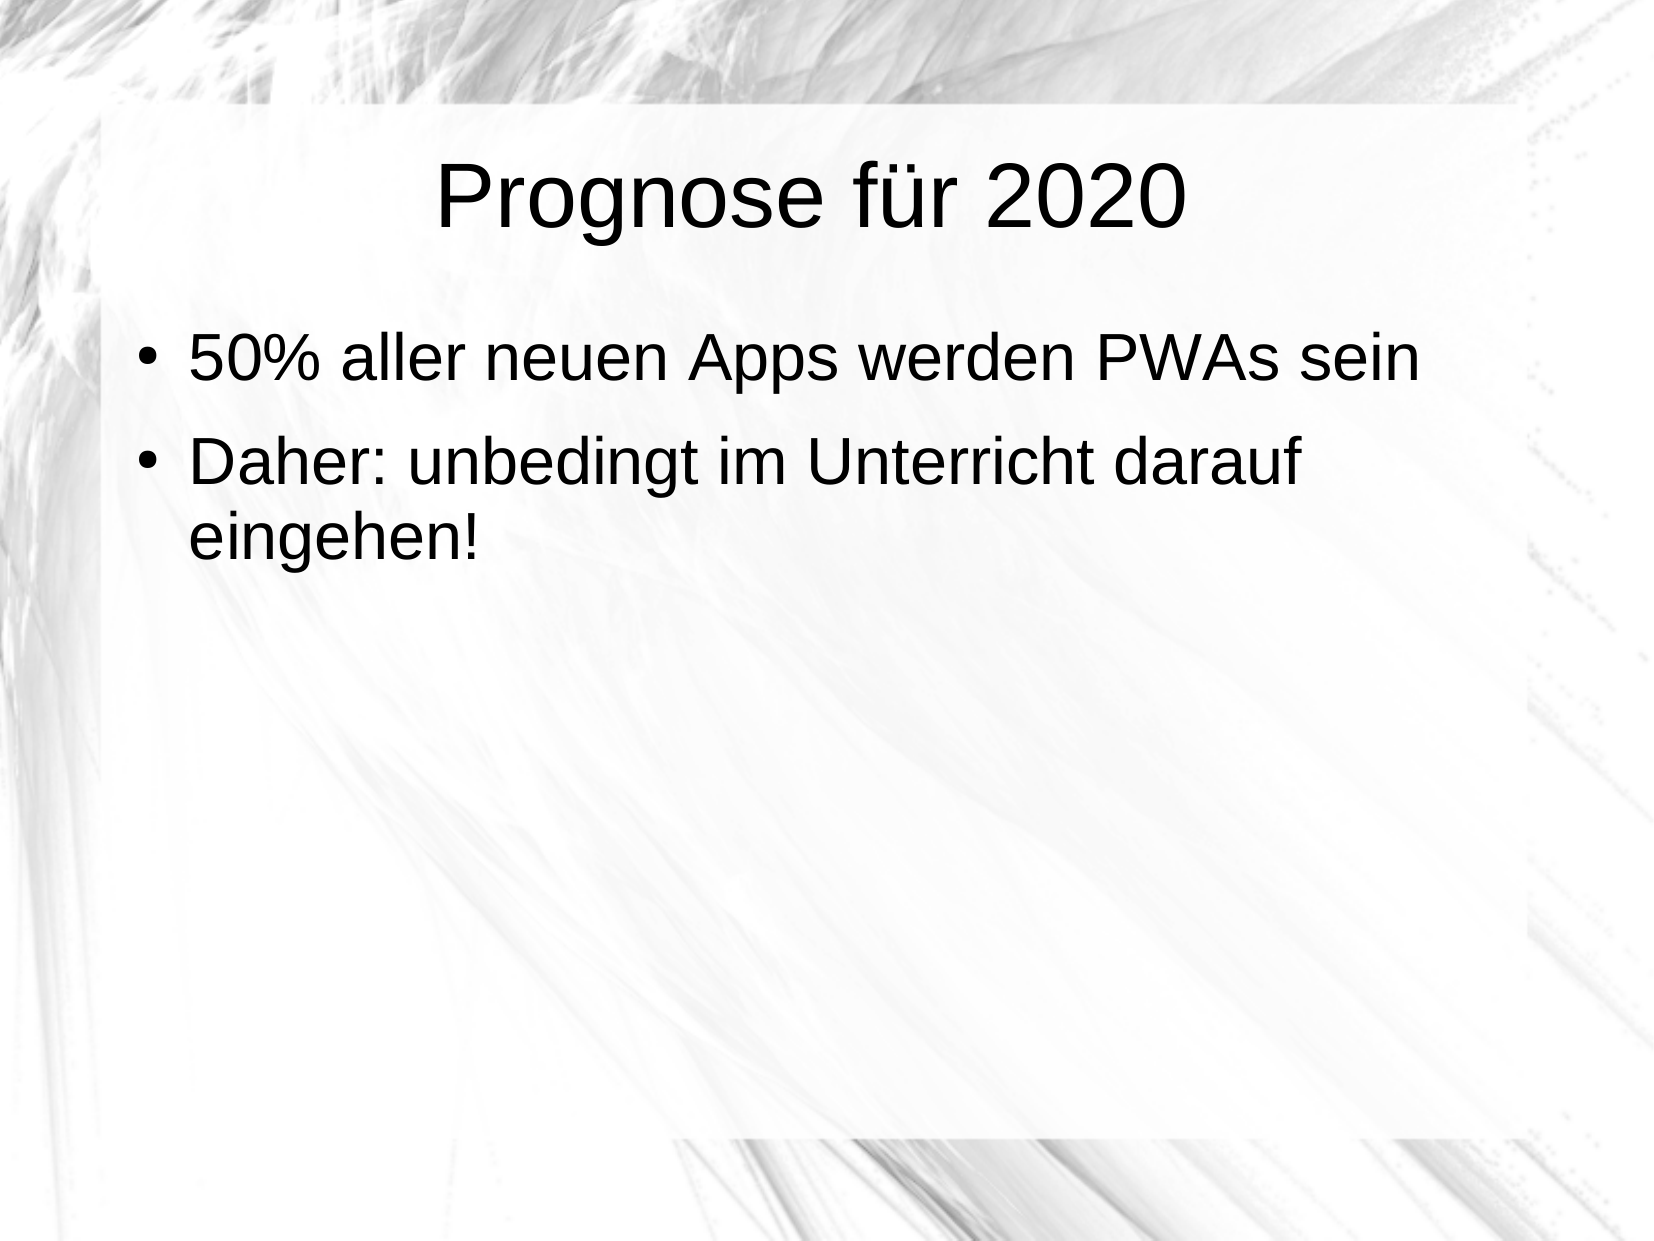

# Prognose für 2020
50% aller neuen Apps werden PWAs sein
Daher: unbedingt im Unterricht darauf eingehen!